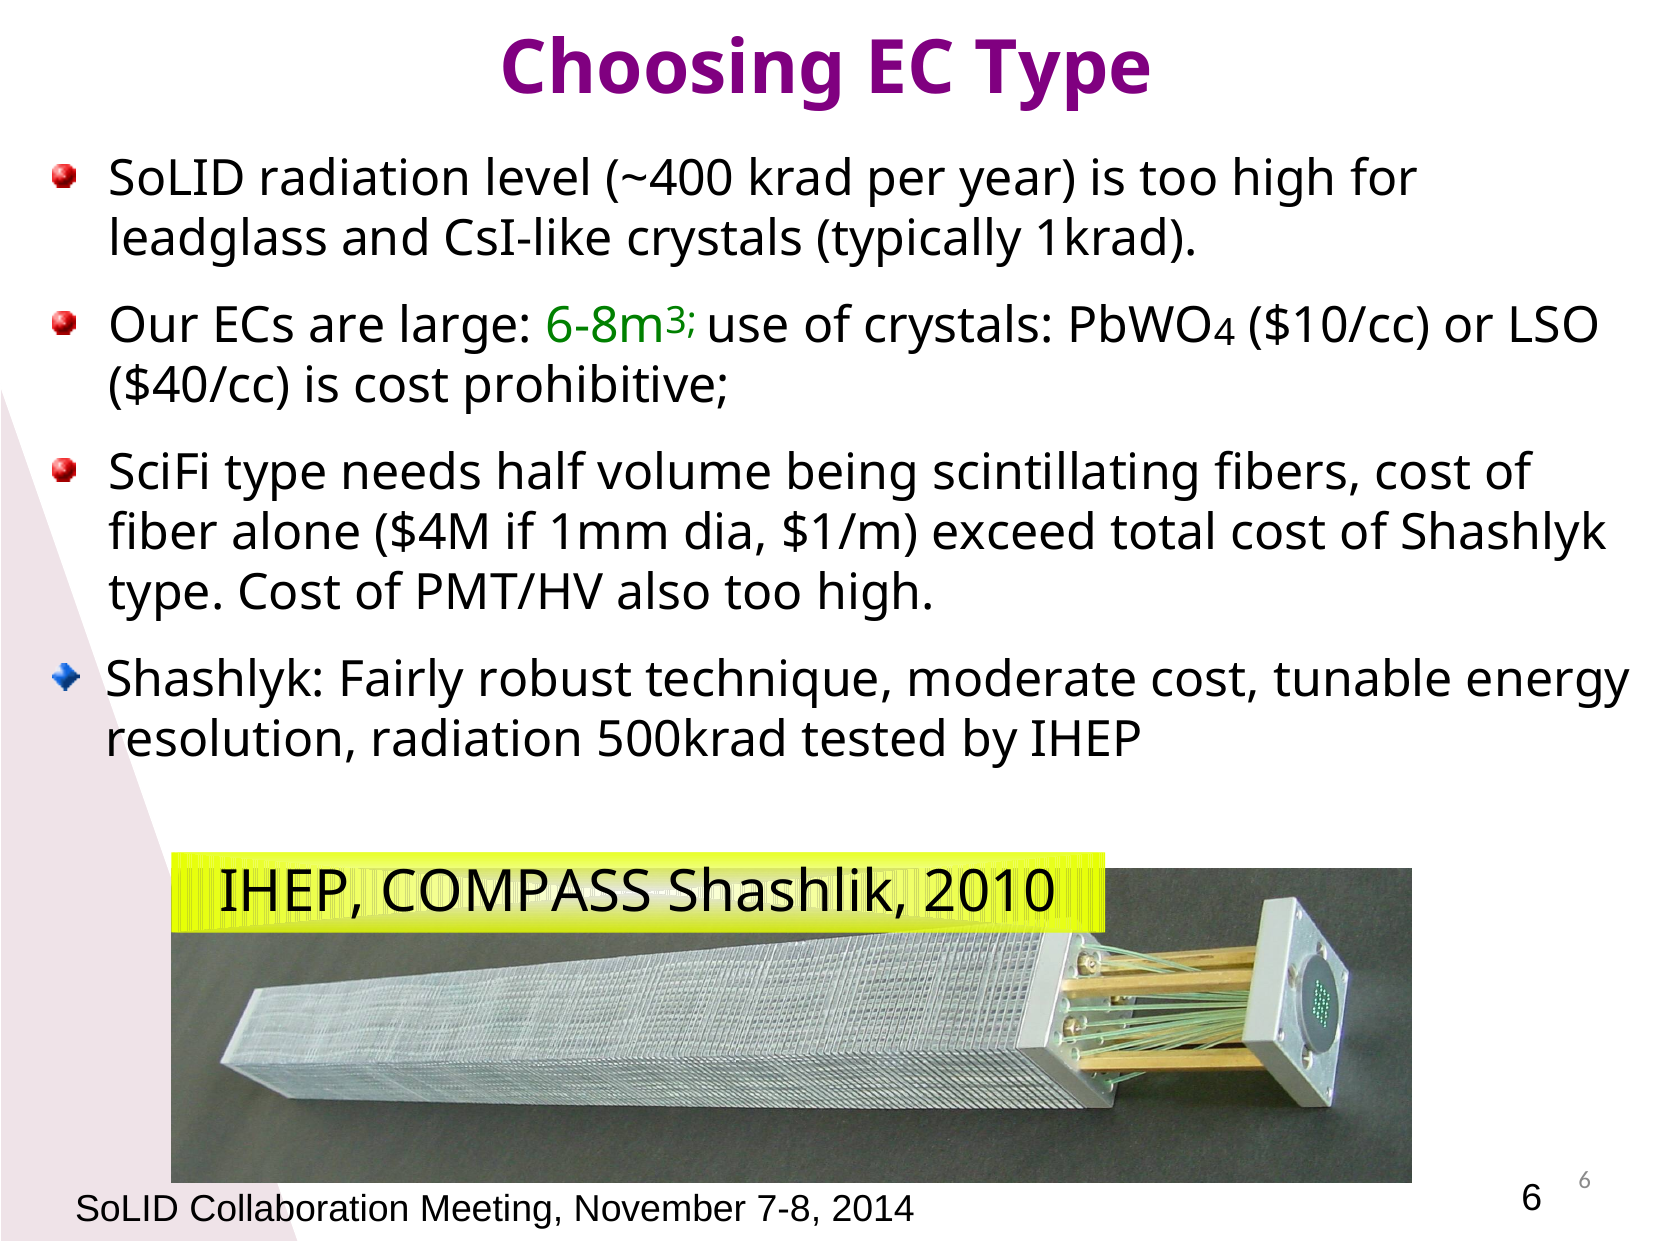

# Choosing EC Type
SoLID radiation level (~400 krad per year) is too high for leadglass and CsI-like crystals (typically 1krad).
Our ECs are large: 6-8m3; use of crystals: PbWO4 ($10/cc) or LSO ($40/cc) is cost prohibitive;
SciFi type needs half volume being scintillating fibers, cost of fiber alone ($4M if 1mm dia, $1/m) exceed total cost of Shashlyk type. Cost of PMT/HV also too high.
Shashlyk: Fairly robust technique, moderate cost, tunable energy resolution, radiation 500krad tested by IHEP
IHEP, COMPASS Shashlik, 2010
6